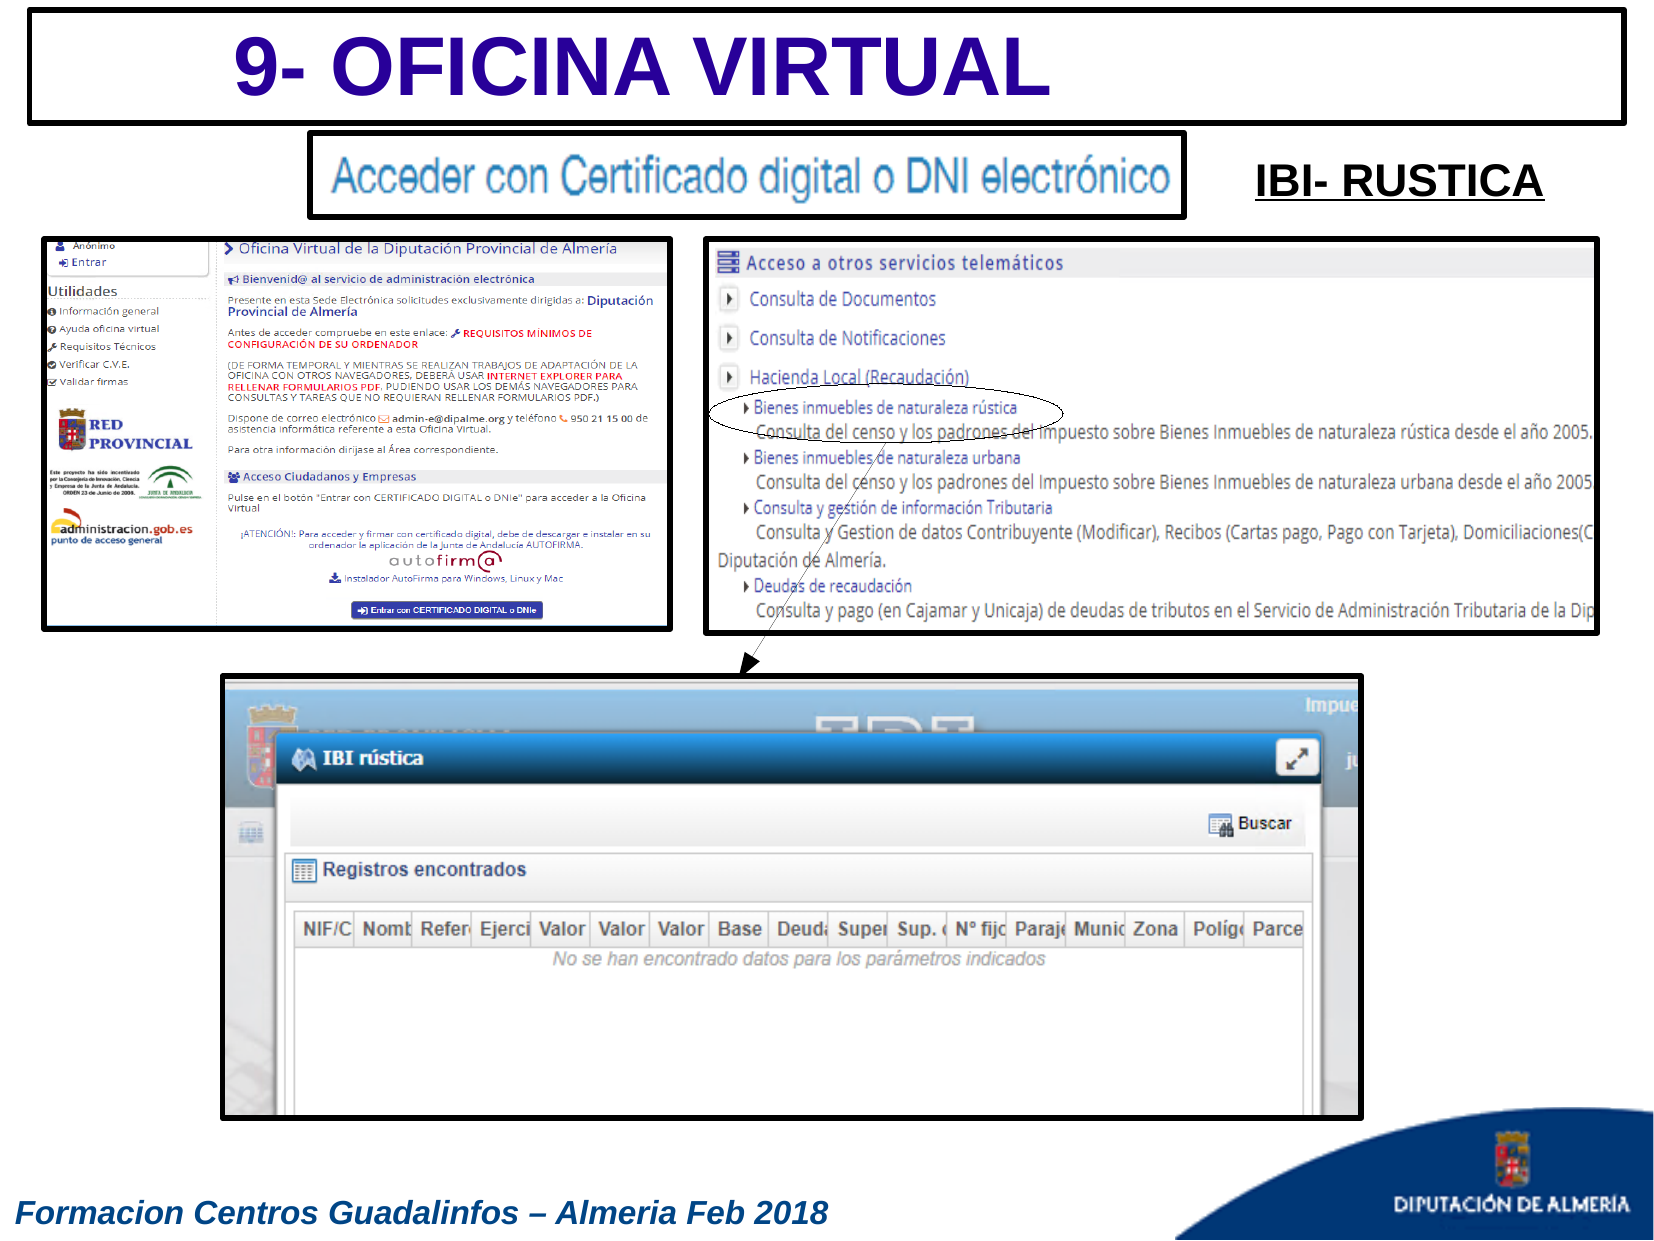

9- OFICINA VIRTUAL
IBI- RUSTICA
Formacion Centros Guadalinfos – Almeria Feb 2018